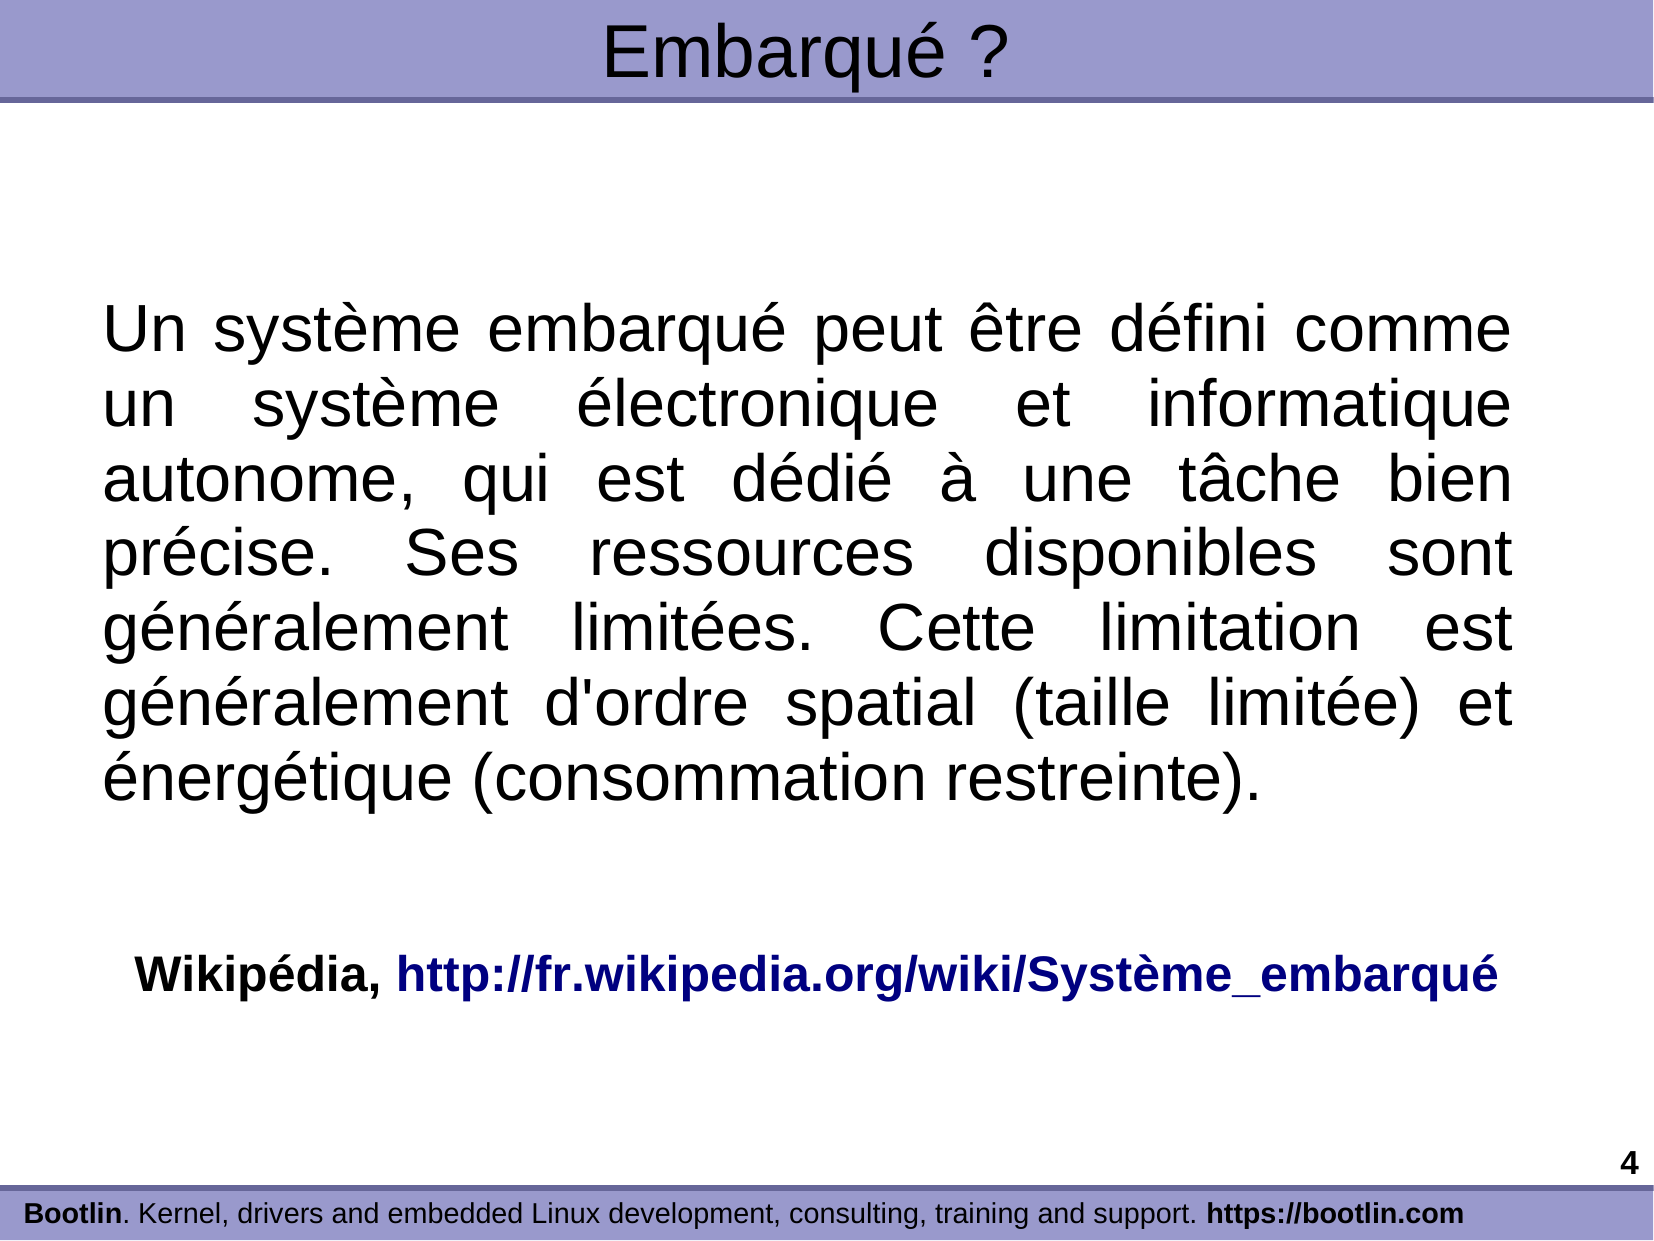

# Embarqué ?
Un système embarqué peut être défini comme un système électronique et informatique autonome, qui est dédié à une tâche bien précise. Ses ressources disponibles sont généralement limitées. Cette limitation est généralement d'ordre spatial (taille limitée) et énergétique (consommation restreinte).
Wikipédia, http://fr.wikipedia.org/wiki/Système_embarqué